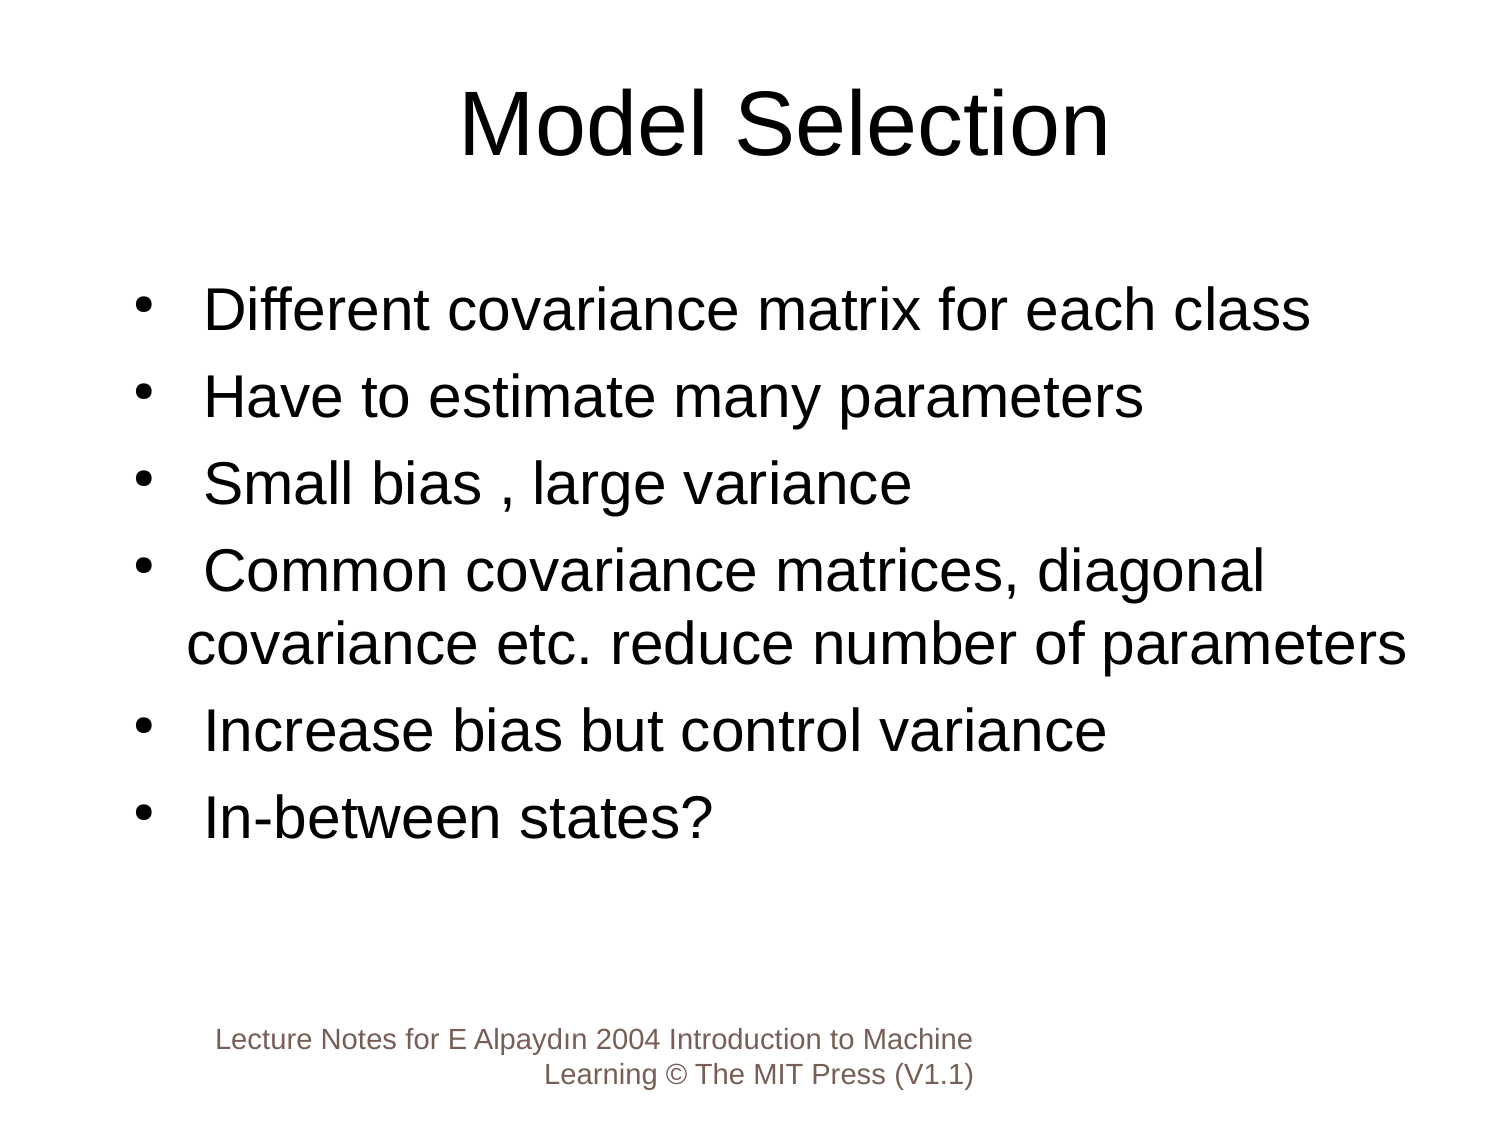

# Model Selection
 Different covariance matrix for each class
 Have to estimate many parameters
 Small bias , large variance
 Common covariance matrices, diagonal covariance etc. reduce number of parameters
 Increase bias but control variance
 In-between states?
Lecture Notes for E Alpaydın 2004 Introduction to Machine Learning © The MIT Press (V1.1)